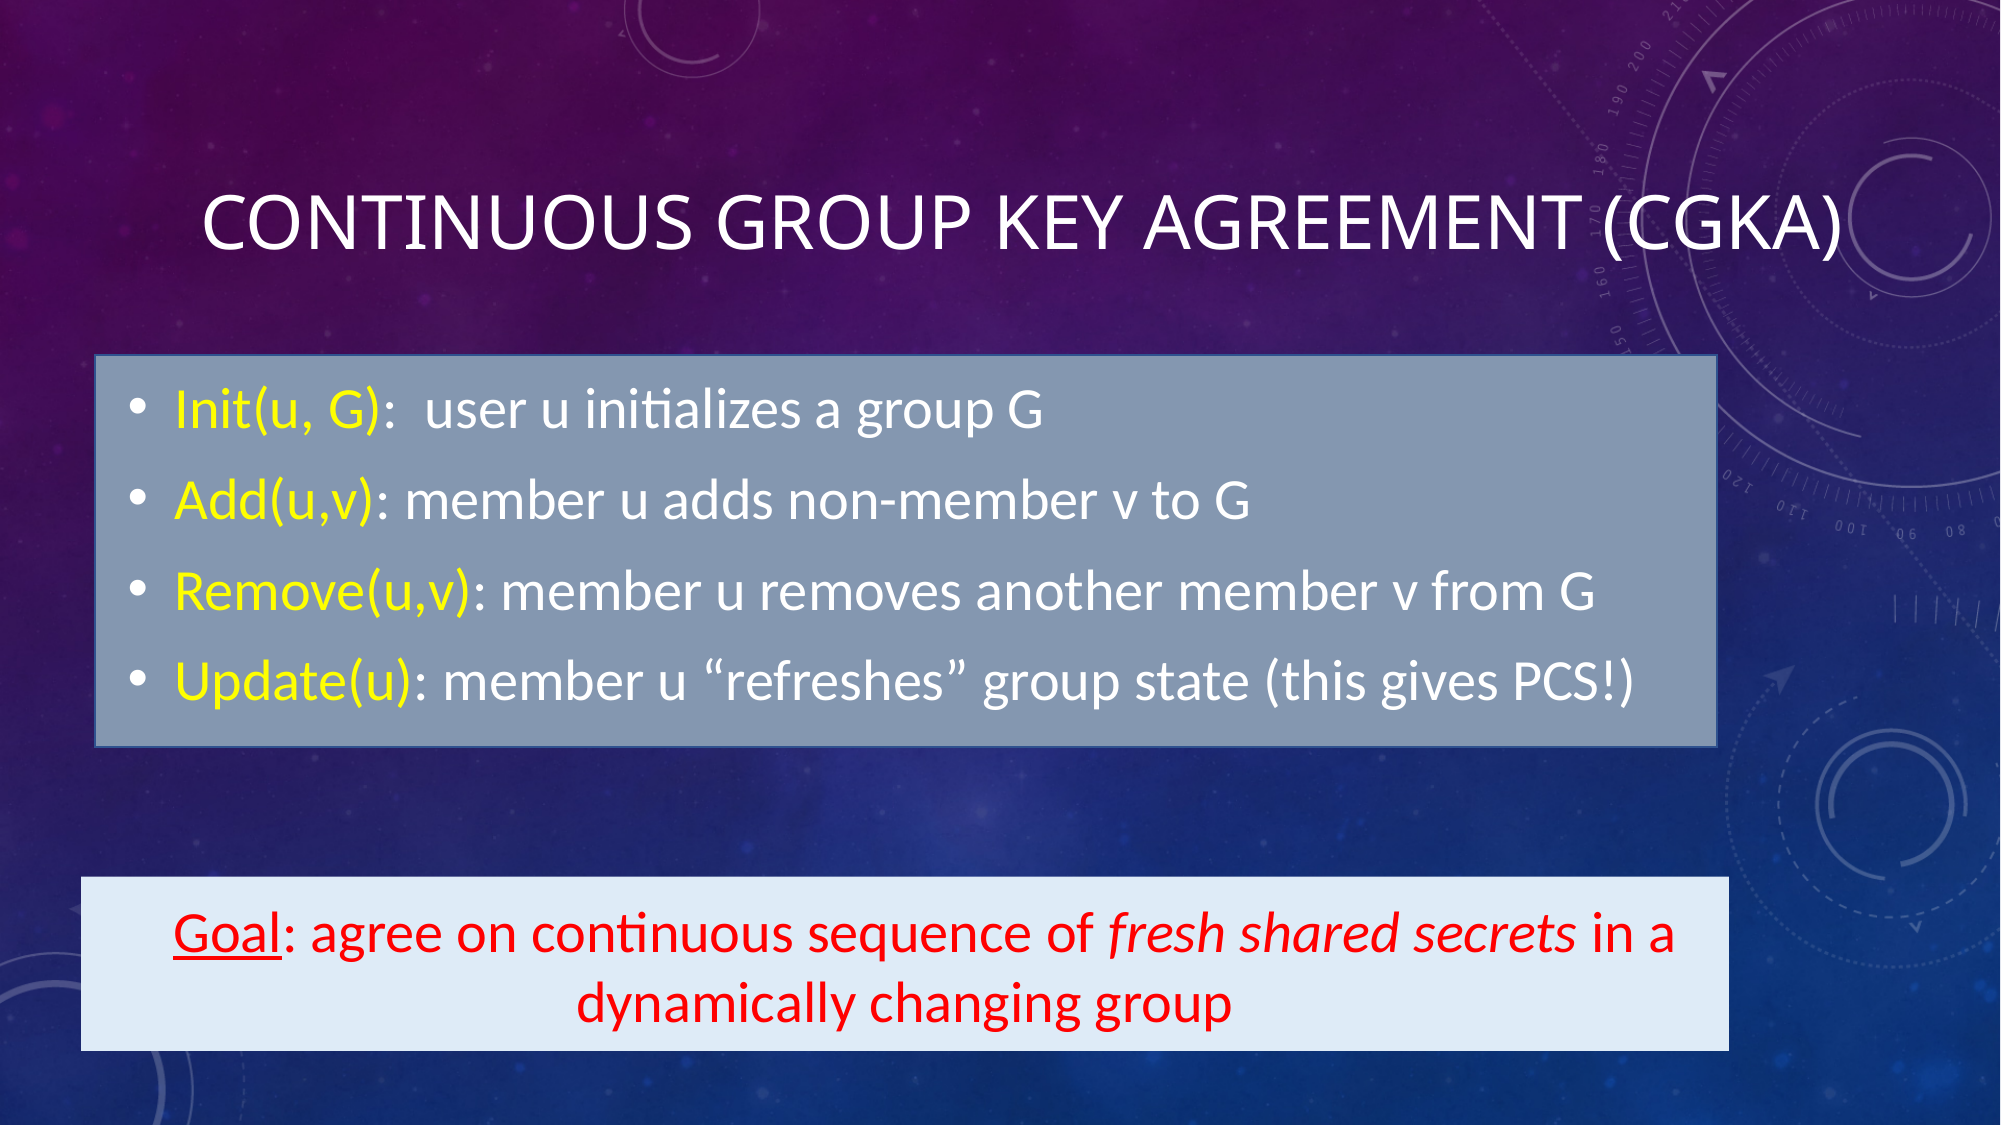

Continuous group key agreement (cgka)
# Init(u, G): user u initializes a group G
Add(u,v): member u adds non-member v to G
Remove(u,v): member u removes another member v from G
Update(u): member u “refreshes” group state (this gives PCS!)
 Goal: agree on continuous sequence of fresh shared secrets in a dynamically changing group